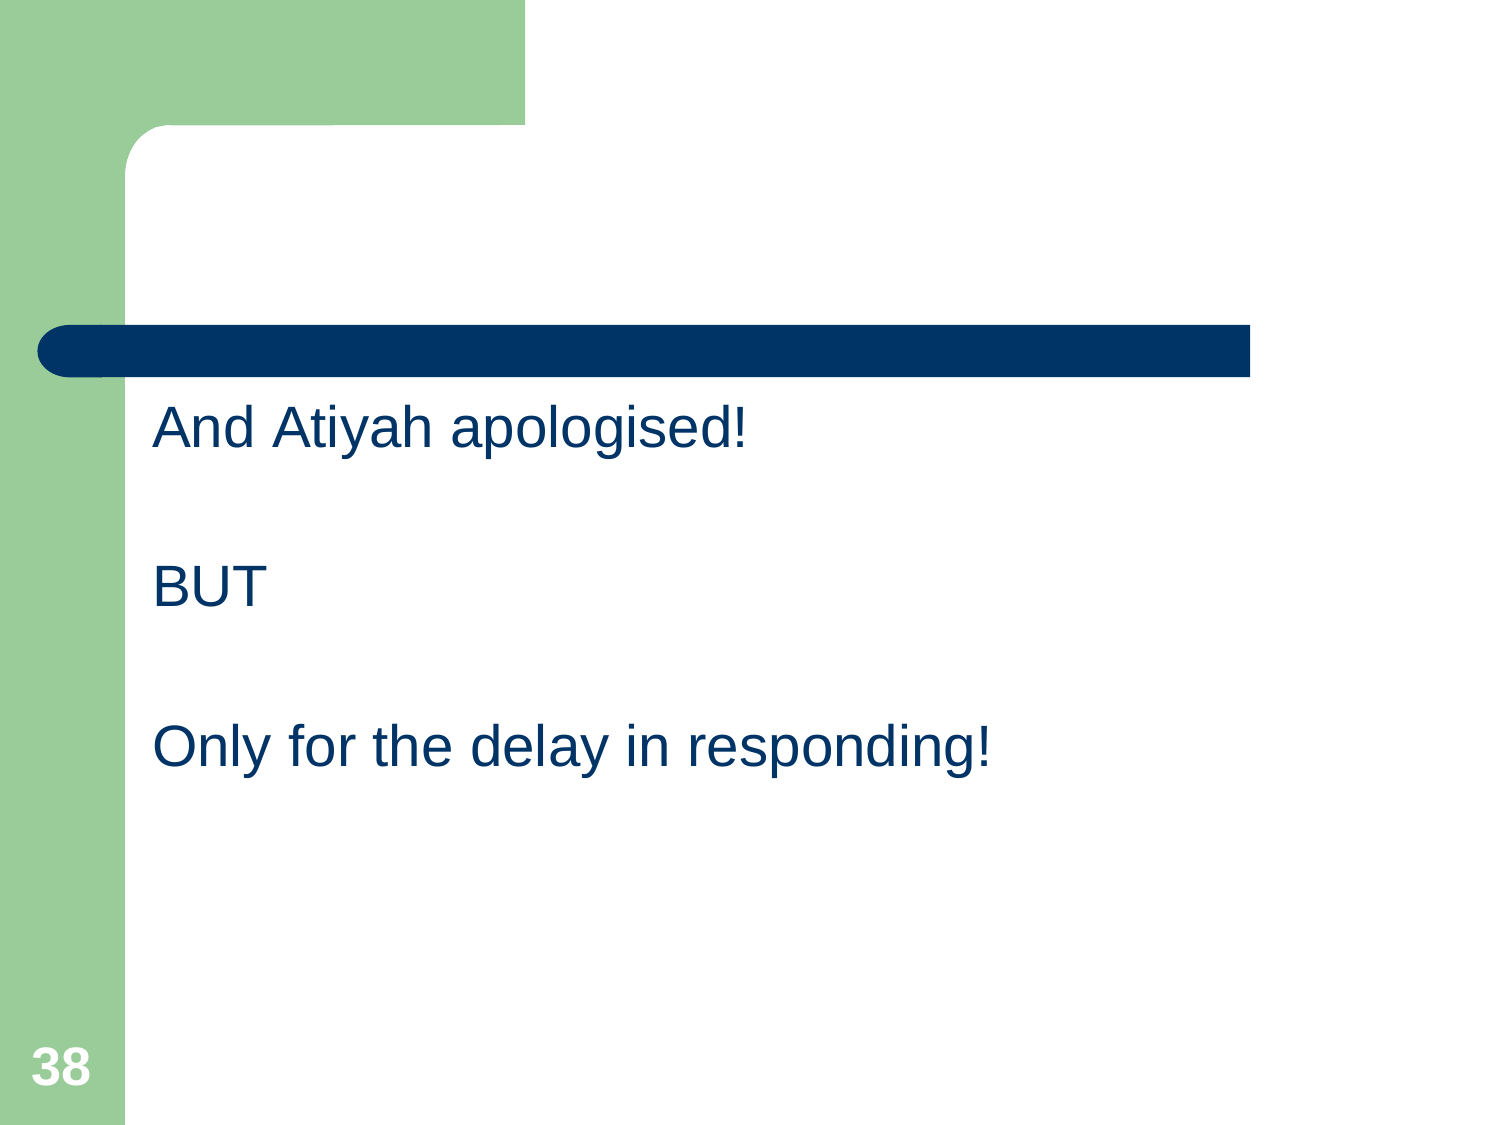

# And Atiyah apologised!
BUT
Only for the delay in responding!
38